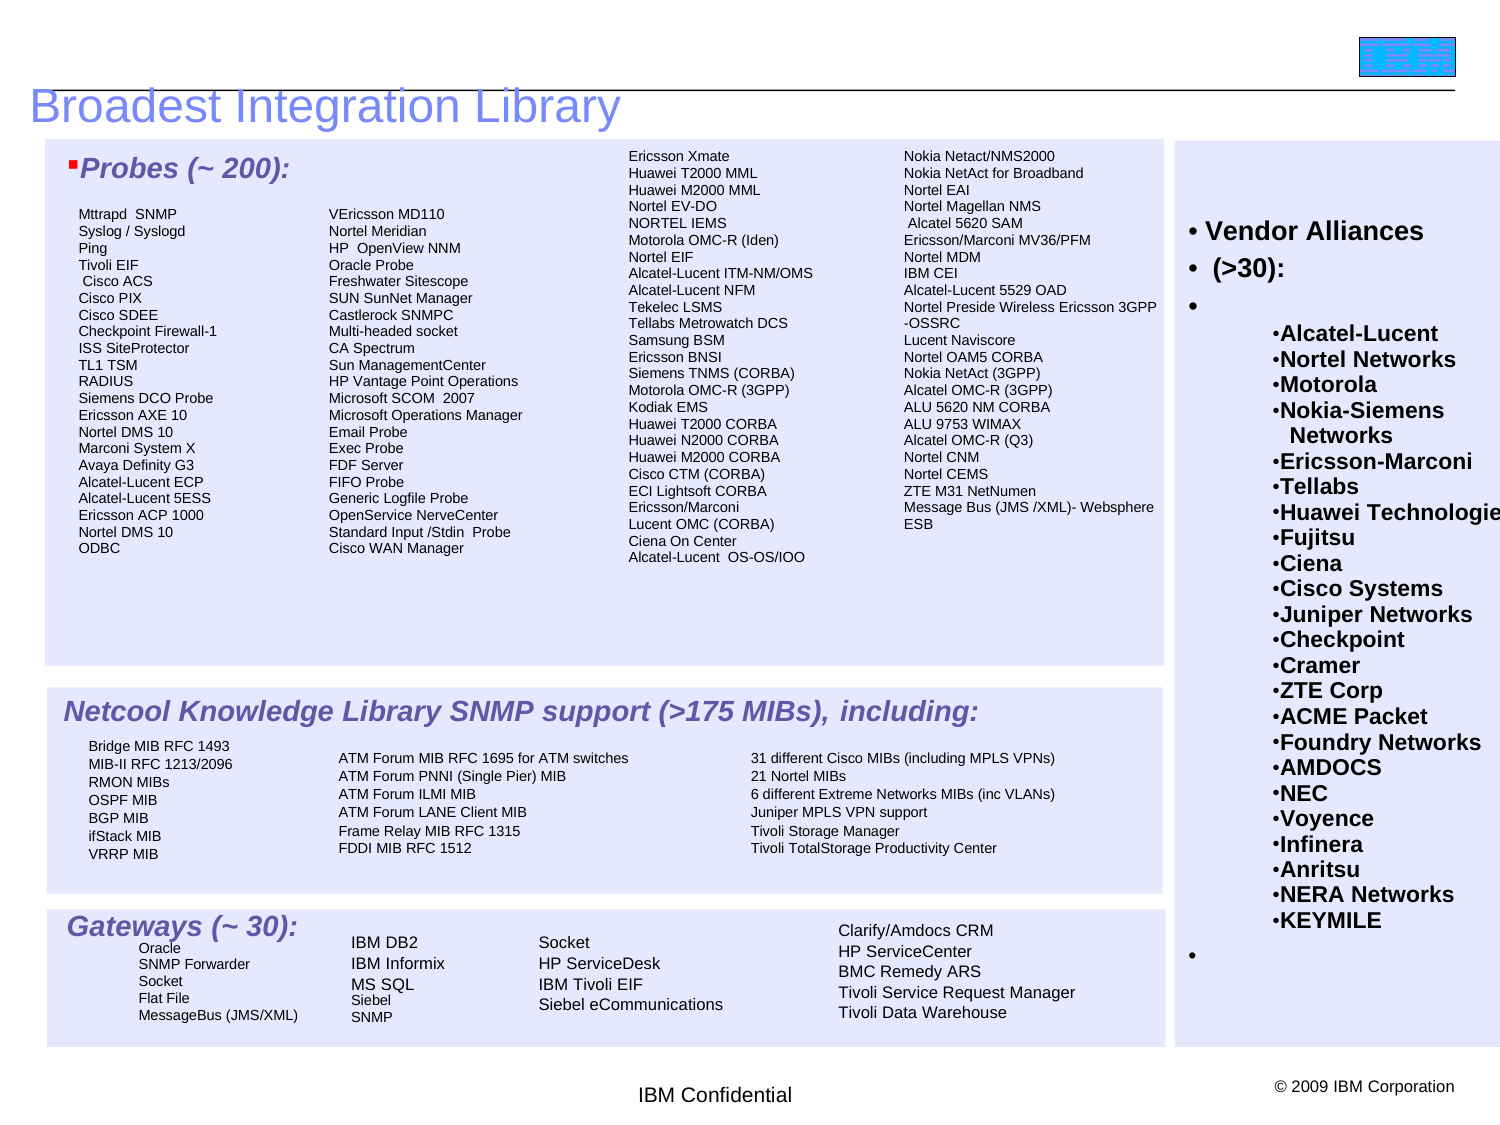

# Broadest Integration Library
Vendor Alliances
 (>30):
Alcatel-Lucent
Nortel Networks
Motorola
Nokia-Siemens
 Networks
Ericsson-Marconi
Tellabs
Huawei Technologies
Fujitsu
Ciena
Cisco Systems
Juniper Networks
Checkpoint
Cramer
ZTE Corp
ACME Packet
Foundry Networks
AMDOCS
NEC
Voyence
Infinera
Anritsu
NERA Networks
KEYMILE
Ericsson Xmate
Huawei T2000 MML
Huawei M2000 MML
Nortel EV-DO
NORTEL IEMS
Motorola OMC-R (Iden)
Nortel EIF
Alcatel-Lucent ITM-NM/OMS
Alcatel-Lucent NFM
Tekelec LSMS
Tellabs Metrowatch DCS
Samsung BSM
Ericsson BNSI
Siemens TNMS (CORBA)
Motorola OMC-R (3GPP)
Kodiak EMS
Huawei T2000 CORBA
Huawei N2000 CORBA
Huawei M2000 CORBA
Cisco CTM (CORBA)
ECI Lightsoft CORBA
Ericsson/Marconi
Lucent OMC (CORBA)
Ciena On Center
Alcatel-Lucent OS-OS/IOO
Nokia Netact/NMS2000
Nokia NetAct for Broadband
Nortel EAI
Nortel Magellan NMS
 Alcatel 5620 SAM
Ericsson/Marconi MV36/PFM
Nortel MDM
IBM CEI
Alcatel-Lucent 5529 OAD
Nortel Preside Wireless Ericsson 3GPP -OSSRC
Lucent Naviscore
Nortel OAM5 CORBA
Nokia NetAct (3GPP)
Alcatel OMC-R (3GPP)
ALU 5620 NM CORBA
ALU 9753 WIMAX
Alcatel OMC-R (Q3)
Nortel CNM
Nortel CEMS
ZTE M31 NetNumen
Message Bus (JMS /XML)- Websphere ESB
Probes (~ 200):
Mttrapd SNMP
Syslog / Syslogd
Ping
Tivoli EIF
 Cisco ACS
Cisco PIX
Cisco SDEE
Checkpoint Firewall-1
ISS SiteProtector
TL1 TSM
RADIUS
Siemens DCO Probe
Ericsson AXE 10
Nortel DMS 10
Marconi System X
Avaya Definity G3
Alcatel-Lucent ECP
Alcatel-Lucent 5ESS
Ericsson ACP 1000
Nortel DMS 10
ODBC
VEricsson MD110
Nortel Meridian
HP OpenView NNM
Oracle Probe
Freshwater Sitescope
SUN SunNet Manager
Castlerock SNMPC
Multi-headed socket
CA Spectrum
Sun ManagementCenter
HP Vantage Point Operations
Microsoft SCOM 2007
Microsoft Operations Manager
Email Probe
Exec Probe
FDF Server
FIFO Probe
Generic Logfile Probe
OpenService NerveCenter
Standard Input /Stdin Probe
Cisco WAN Manager
Netcool Knowledge Library SNMP support (>175 MIBs), including:
Bridge MIB RFC 1493
MIB-II RFC 1213/2096
RMON MIBs
OSPF MIB
BGP MIB
ifStack MIB
VRRP MIB
ATM Forum MIB RFC 1695 for ATM switches
ATM Forum PNNI (Single Pier) MIB
ATM Forum ILMI MIB
ATM Forum LANE Client MIB
Frame Relay MIB RFC 1315
FDDI MIB RFC 1512
31 different Cisco MIBs (including MPLS VPNs)
21 Nortel MIBs
6 different Extreme Networks MIBs (inc VLANs)
Juniper MPLS VPN support
Tivoli Storage Manager
Tivoli TotalStorage Productivity Center
Gateways (~ 30):
Clarify/Amdocs CRM
HP ServiceCenter
BMC Remedy ARS
Tivoli Service Request Manager
Tivoli Data Warehouse
Oracle
SNMP Forwarder
Socket
Flat File
MessageBus (JMS/XML)
IBM DB2
IBM Informix
MS SQL
Siebel
SNMP
Socket
HP ServiceDesk
IBM Tivoli EIF
Siebel eCommunications